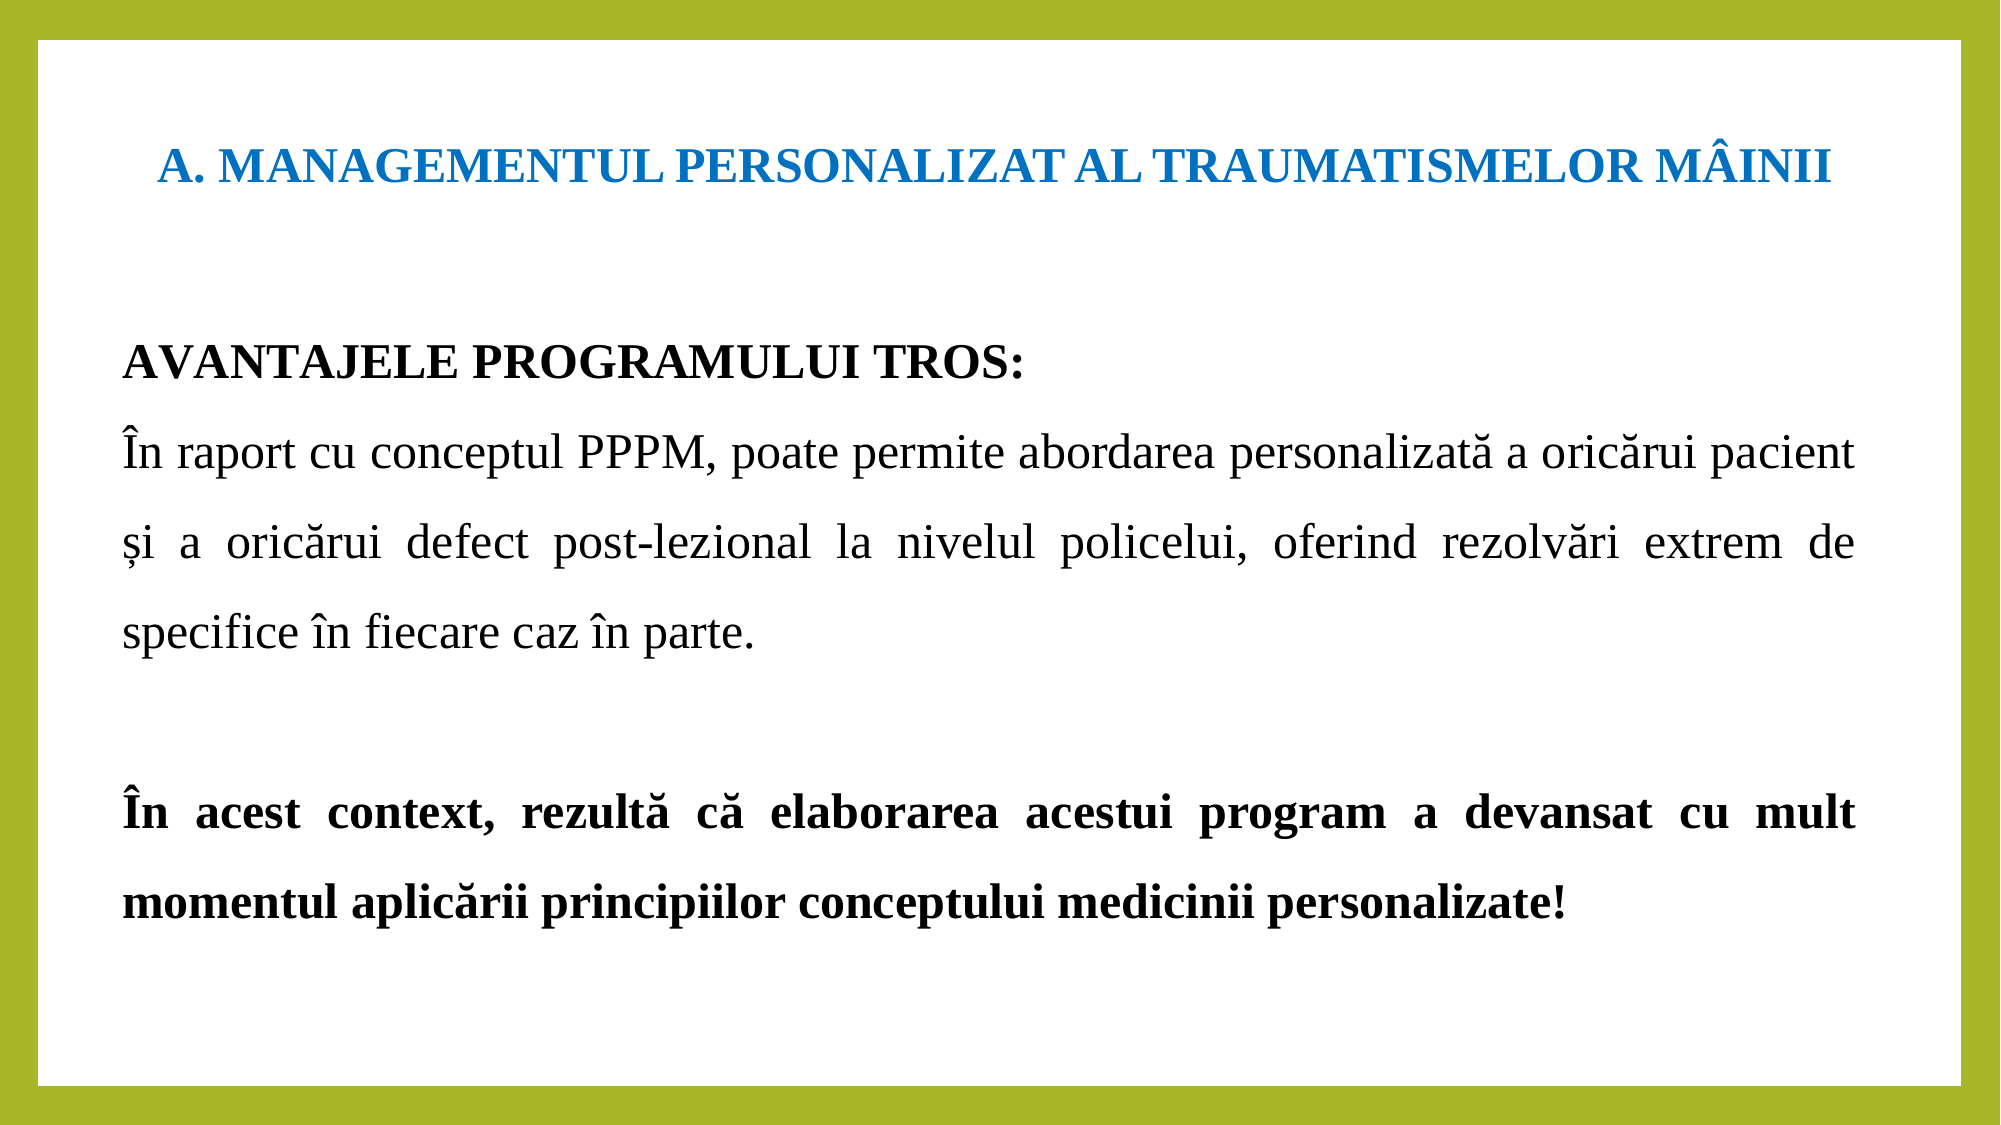

# A. MANAGEMENTUL PERSONALIZAT AL TRAUMATISMELOR MÂINII
AVANTAJELE PROGRAMULUI TROS:
În raport cu conceptul PPPM, poate permite abordarea personalizată a oricărui pacient și a oricărui defect post-lezional la nivelul policelui, oferind rezolvări extrem de specifice în fiecare caz în parte.
În acest context, rezultă că elaborarea acestui program a devansat cu mult momentul aplicării principiilor conceptului medicinii personalizate!